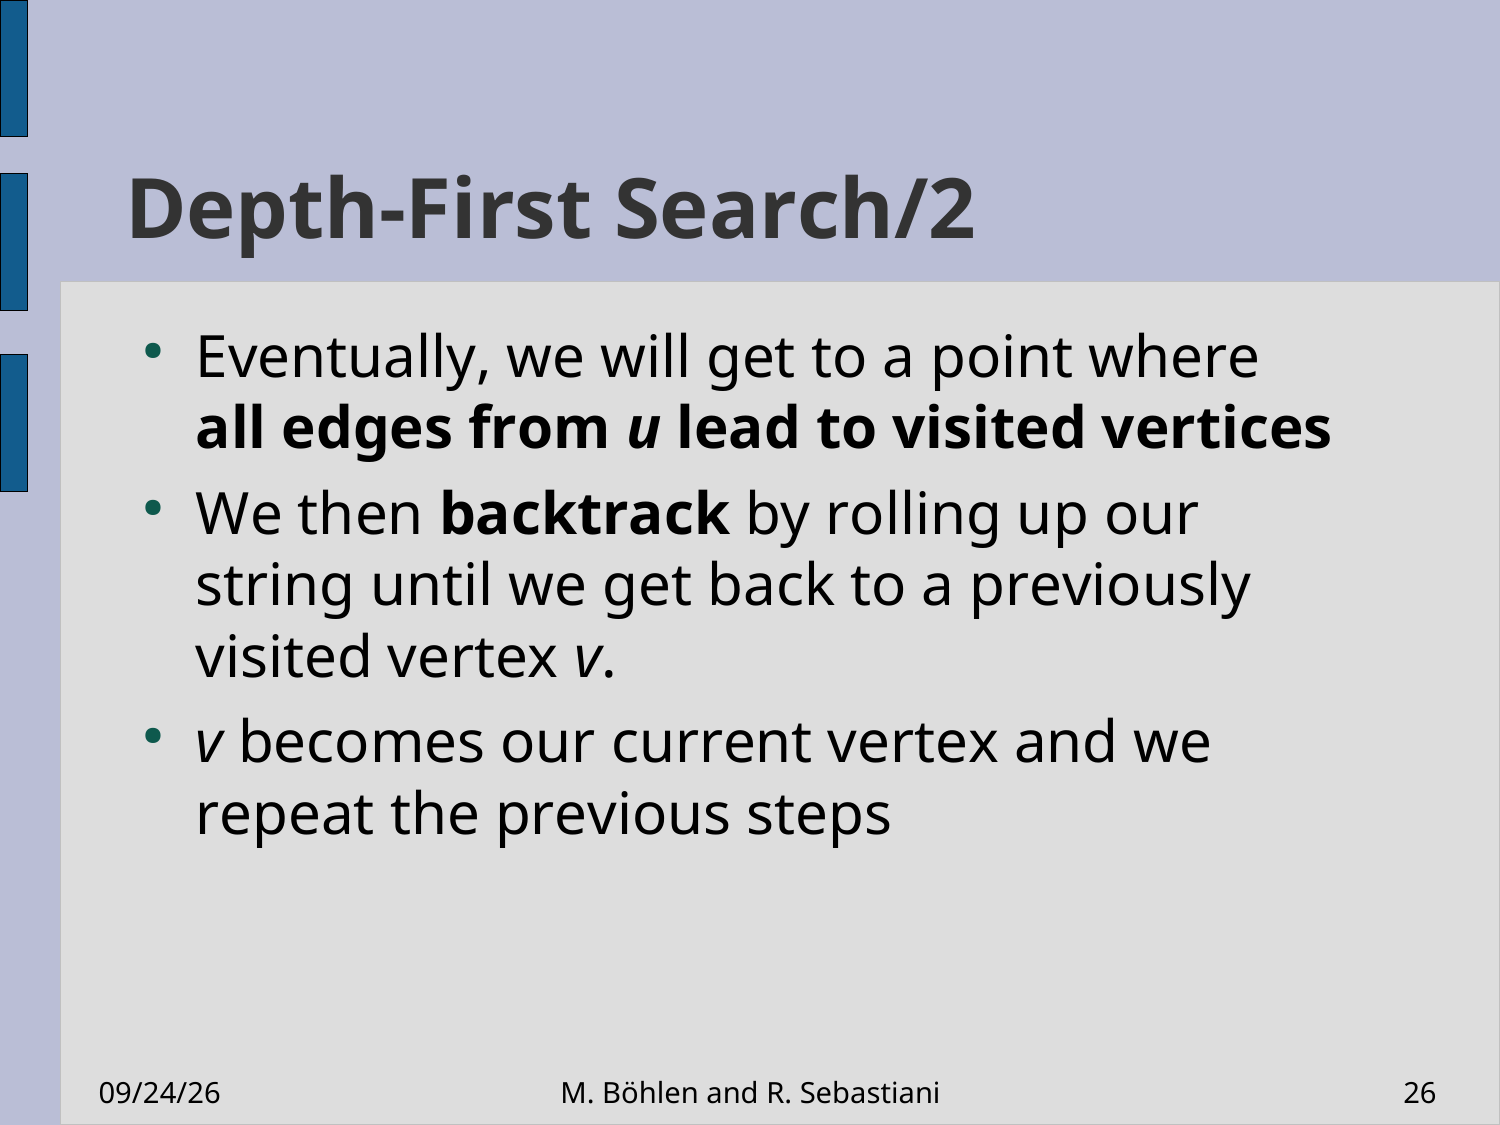

# Depth-First Search/2
Eventually, we will get to a point where all edges from u lead to visited vertices
We then backtrack by rolling up our string until we get back to a previously visited vertex v.
v becomes our current vertex and we repeat the previous steps
M. Böhlen and R. Sebastiani
26